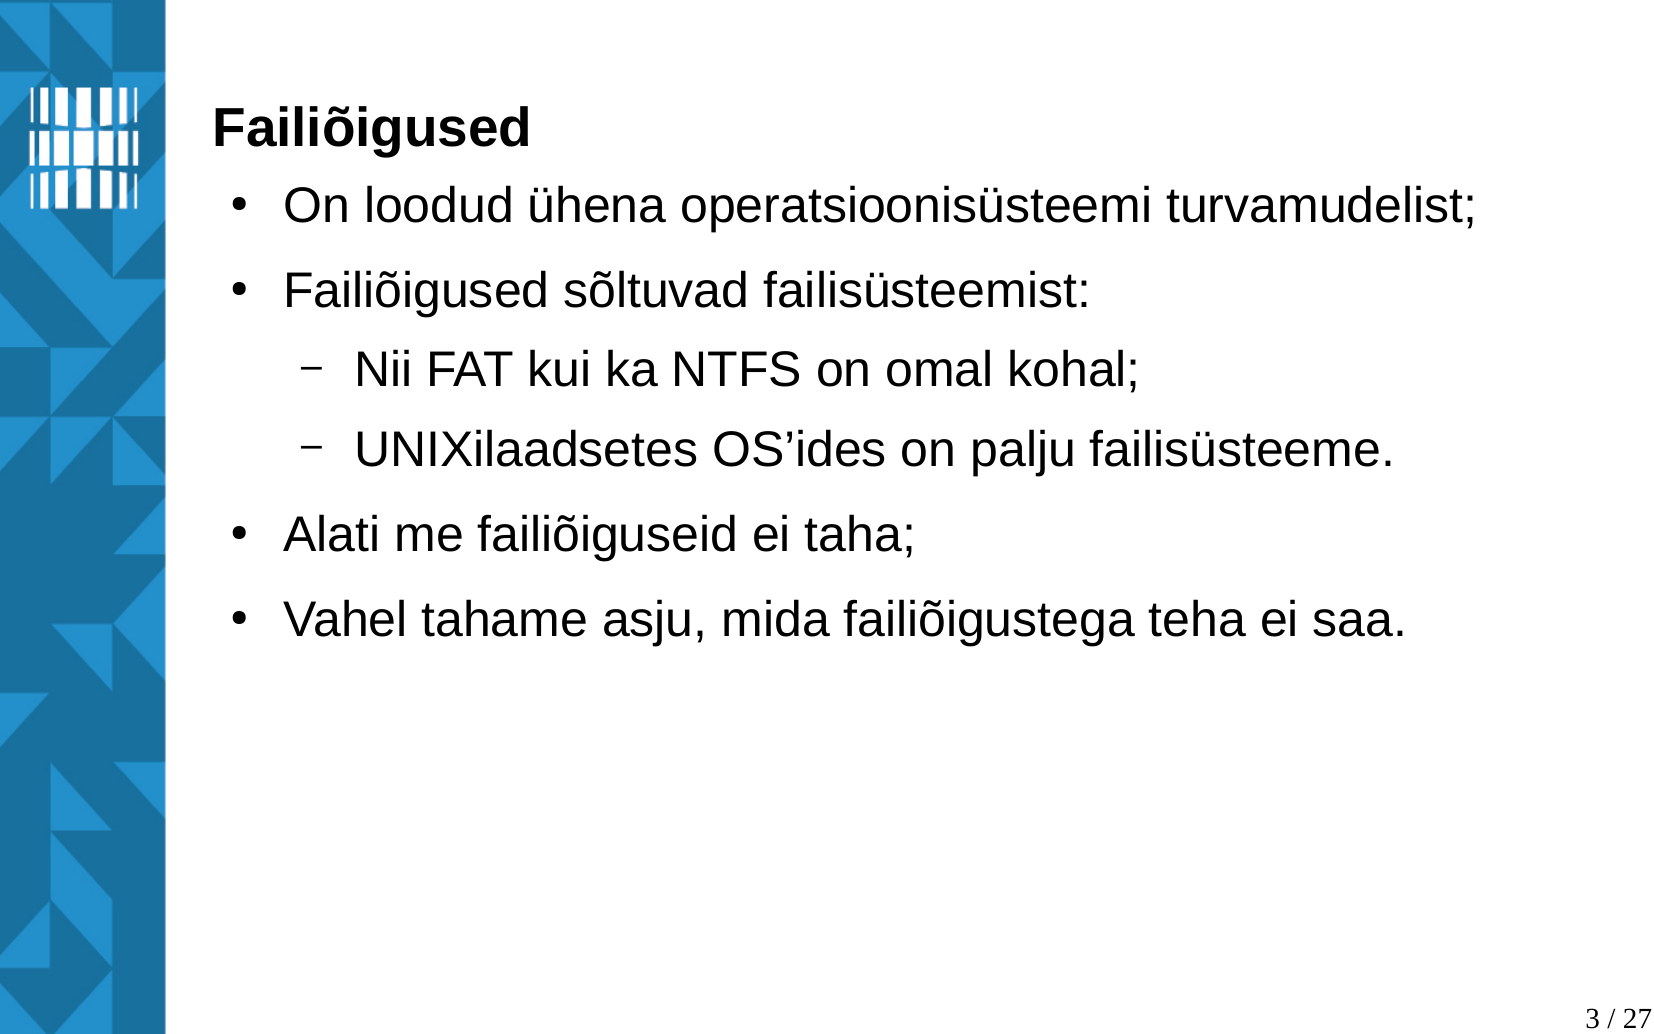

# Failiõigused
On loodud ühena operatsioonisüsteemi turvamudelist;
Failiõigused sõltuvad failisüsteemist:
Nii FAT kui ka NTFS on omal kohal;
UNIXilaadsetes OS’ides on palju failisüsteeme.
Alati me failiõiguseid ei taha;
Vahel tahame asju, mida failiõigustega teha ei saa.
3